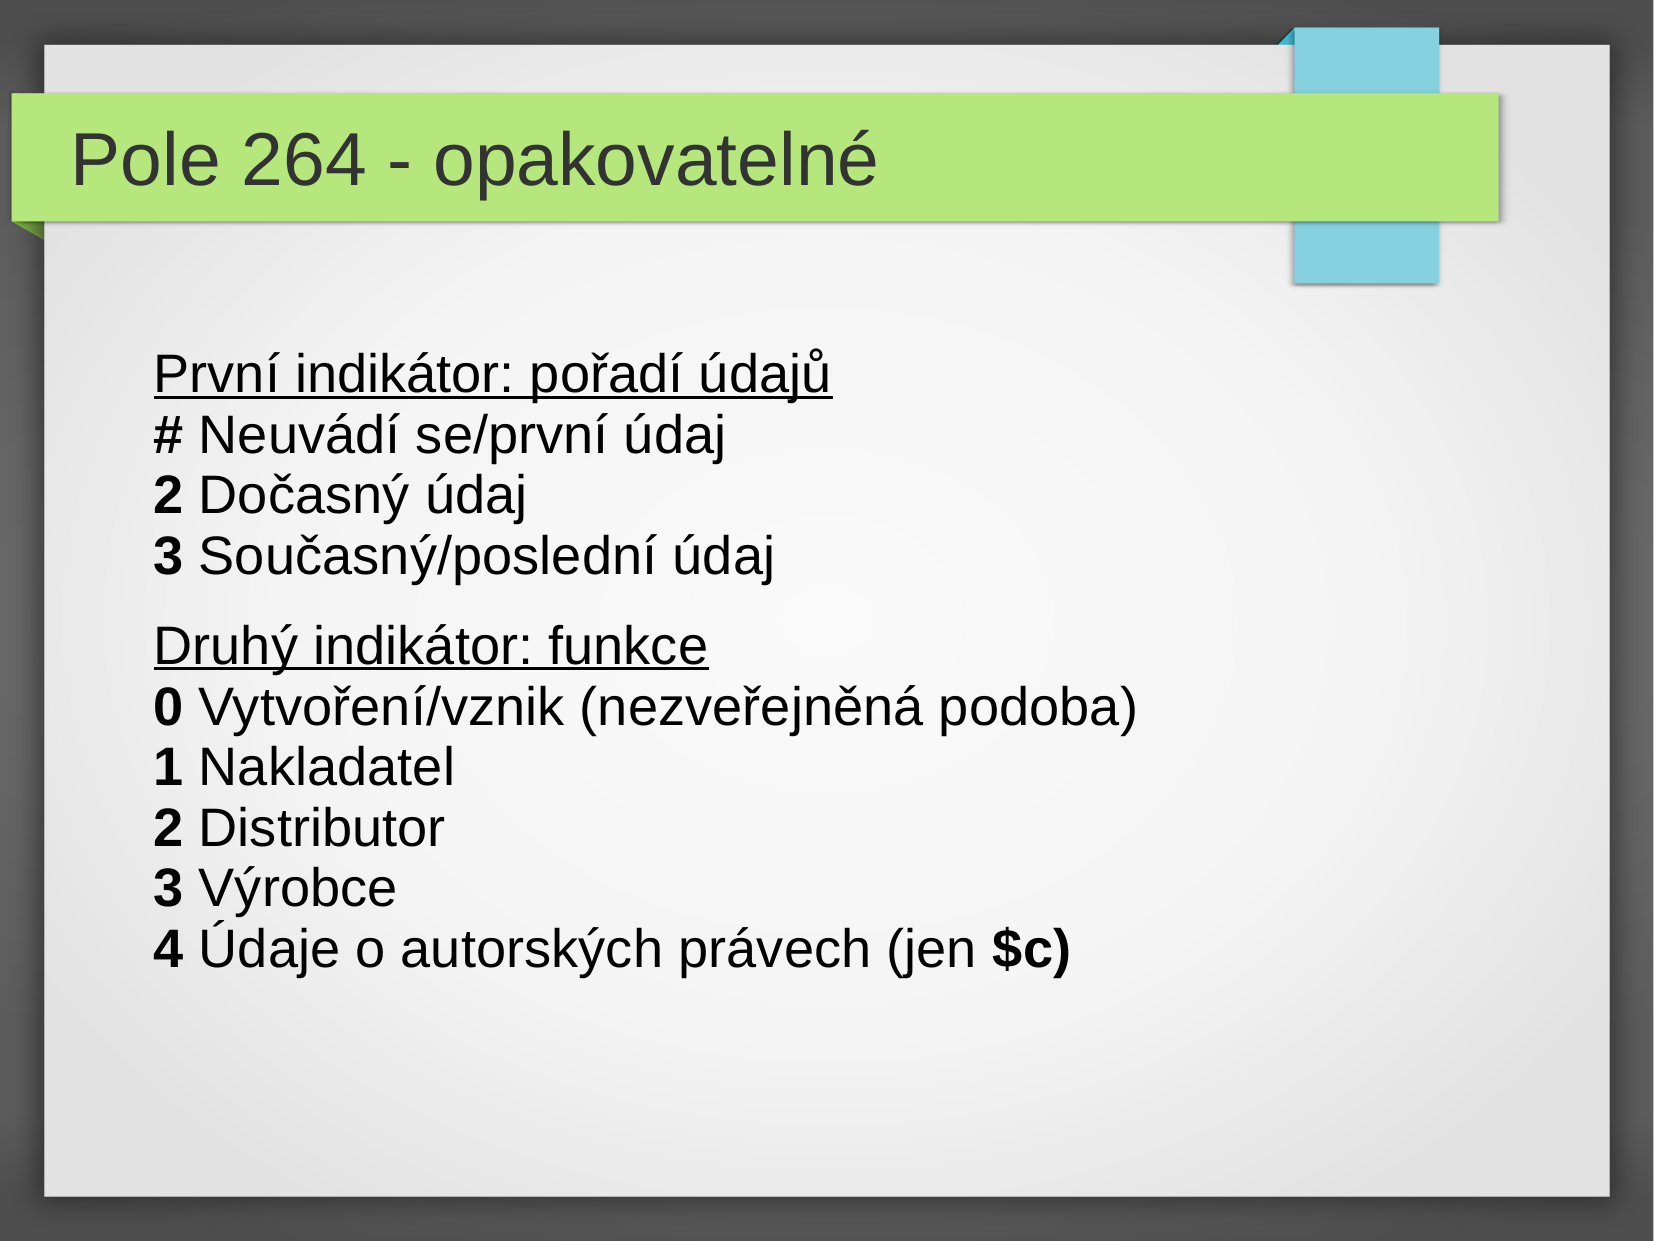

# Pole 264 - opakovatelné
První indikátor: pořadí údajů
# Neuvádí se/první údaj
2 Dočasný údaj
3 Současný/poslední údaj
Druhý indikátor: funkce
0 Vytvoření/vznik (nezveřejněná podoba)
1 Nakladatel
2 Distributor
3 Výrobce
4 Údaje o autorských právech (jen $c)